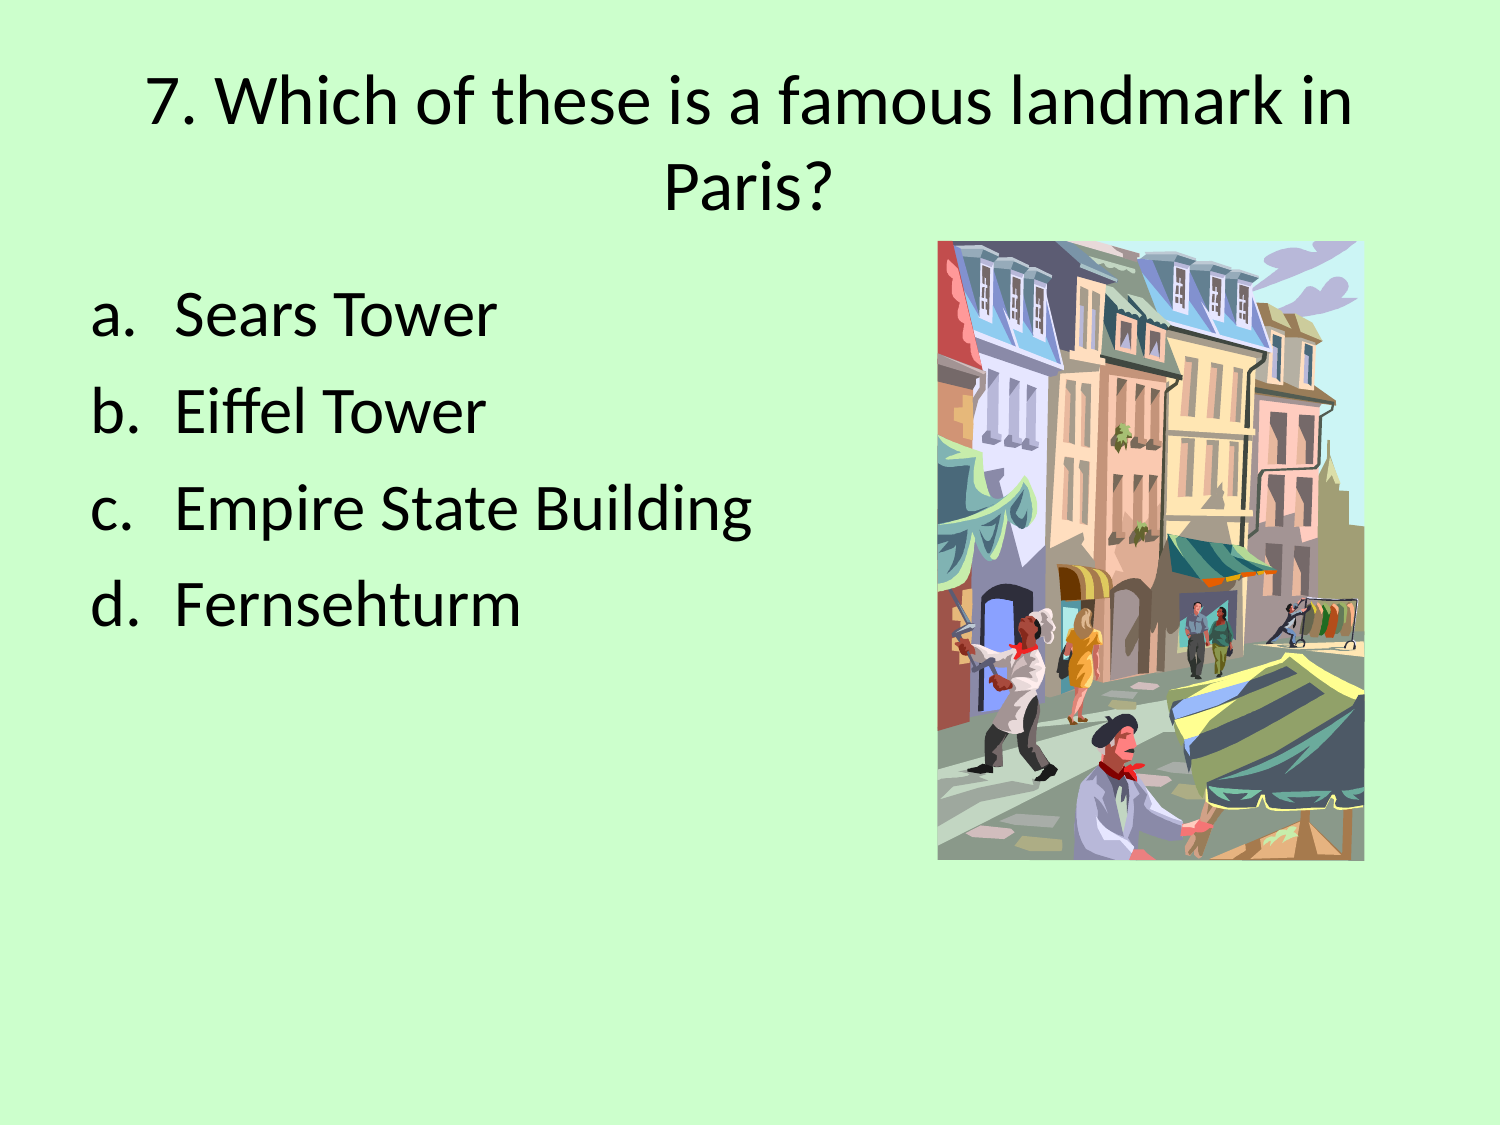

# 7. Which of these is a famous landmark in Paris?
Sears Tower
Eiffel Tower
Empire State Building
Fernsehturm